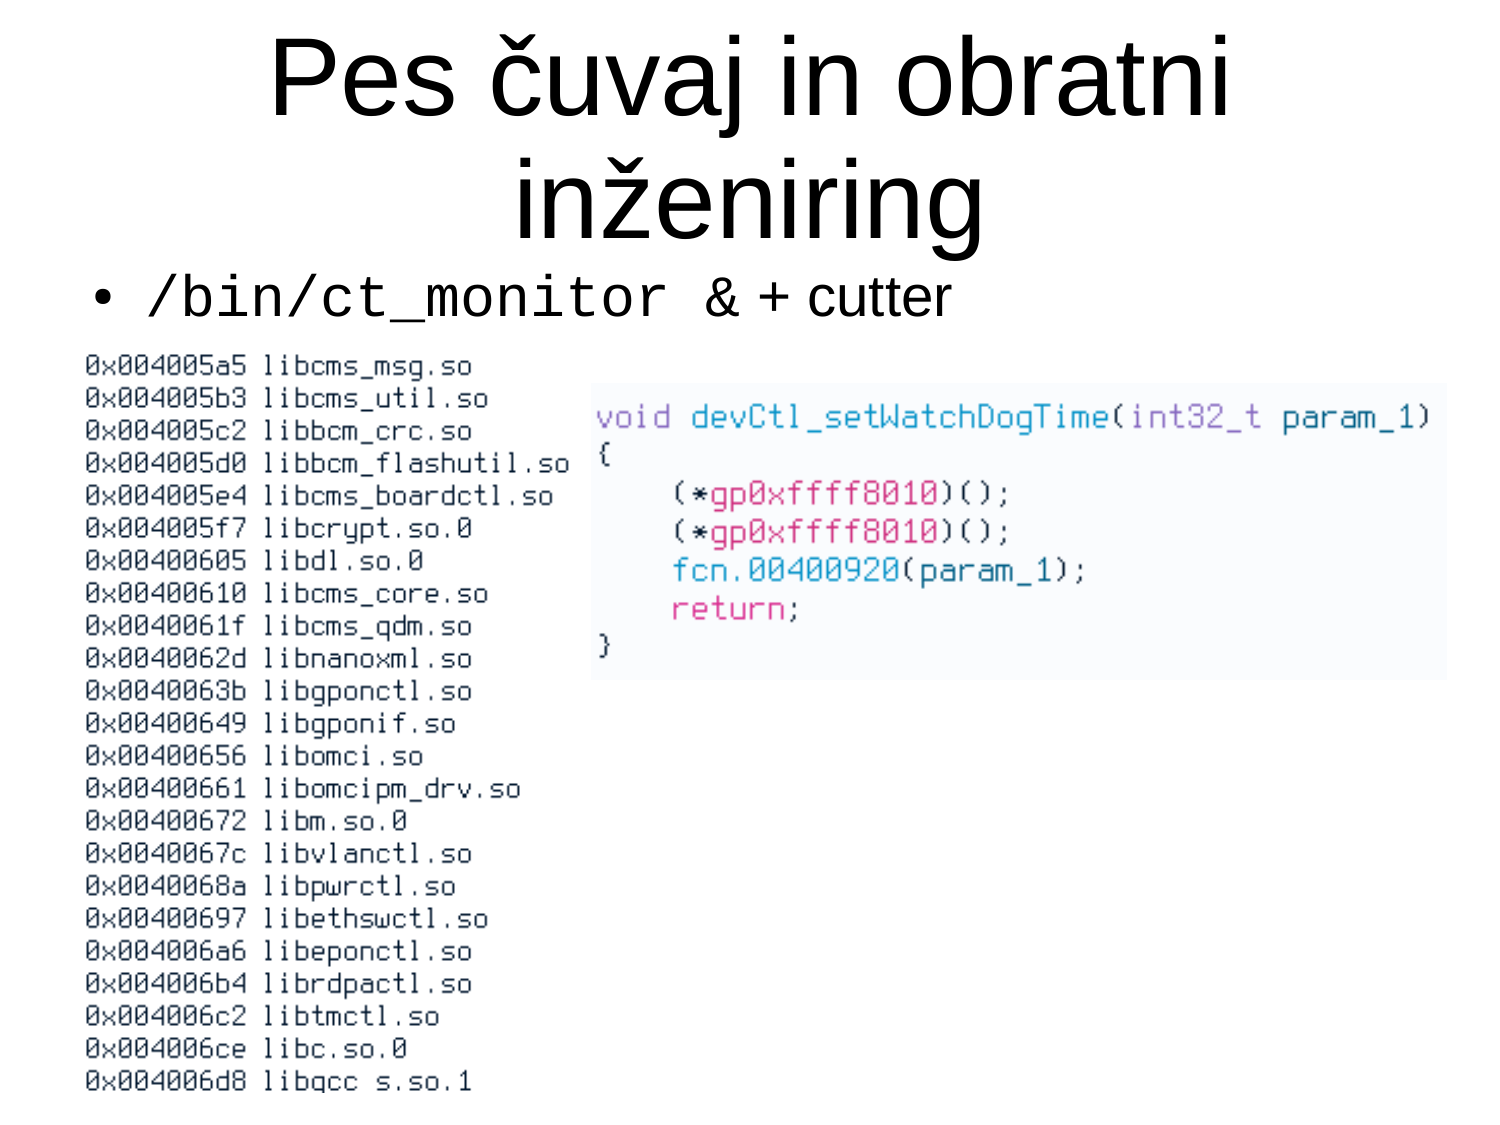

# Pes čuvaj in obratni inženiring
/bin/ct_monitor & + cutter